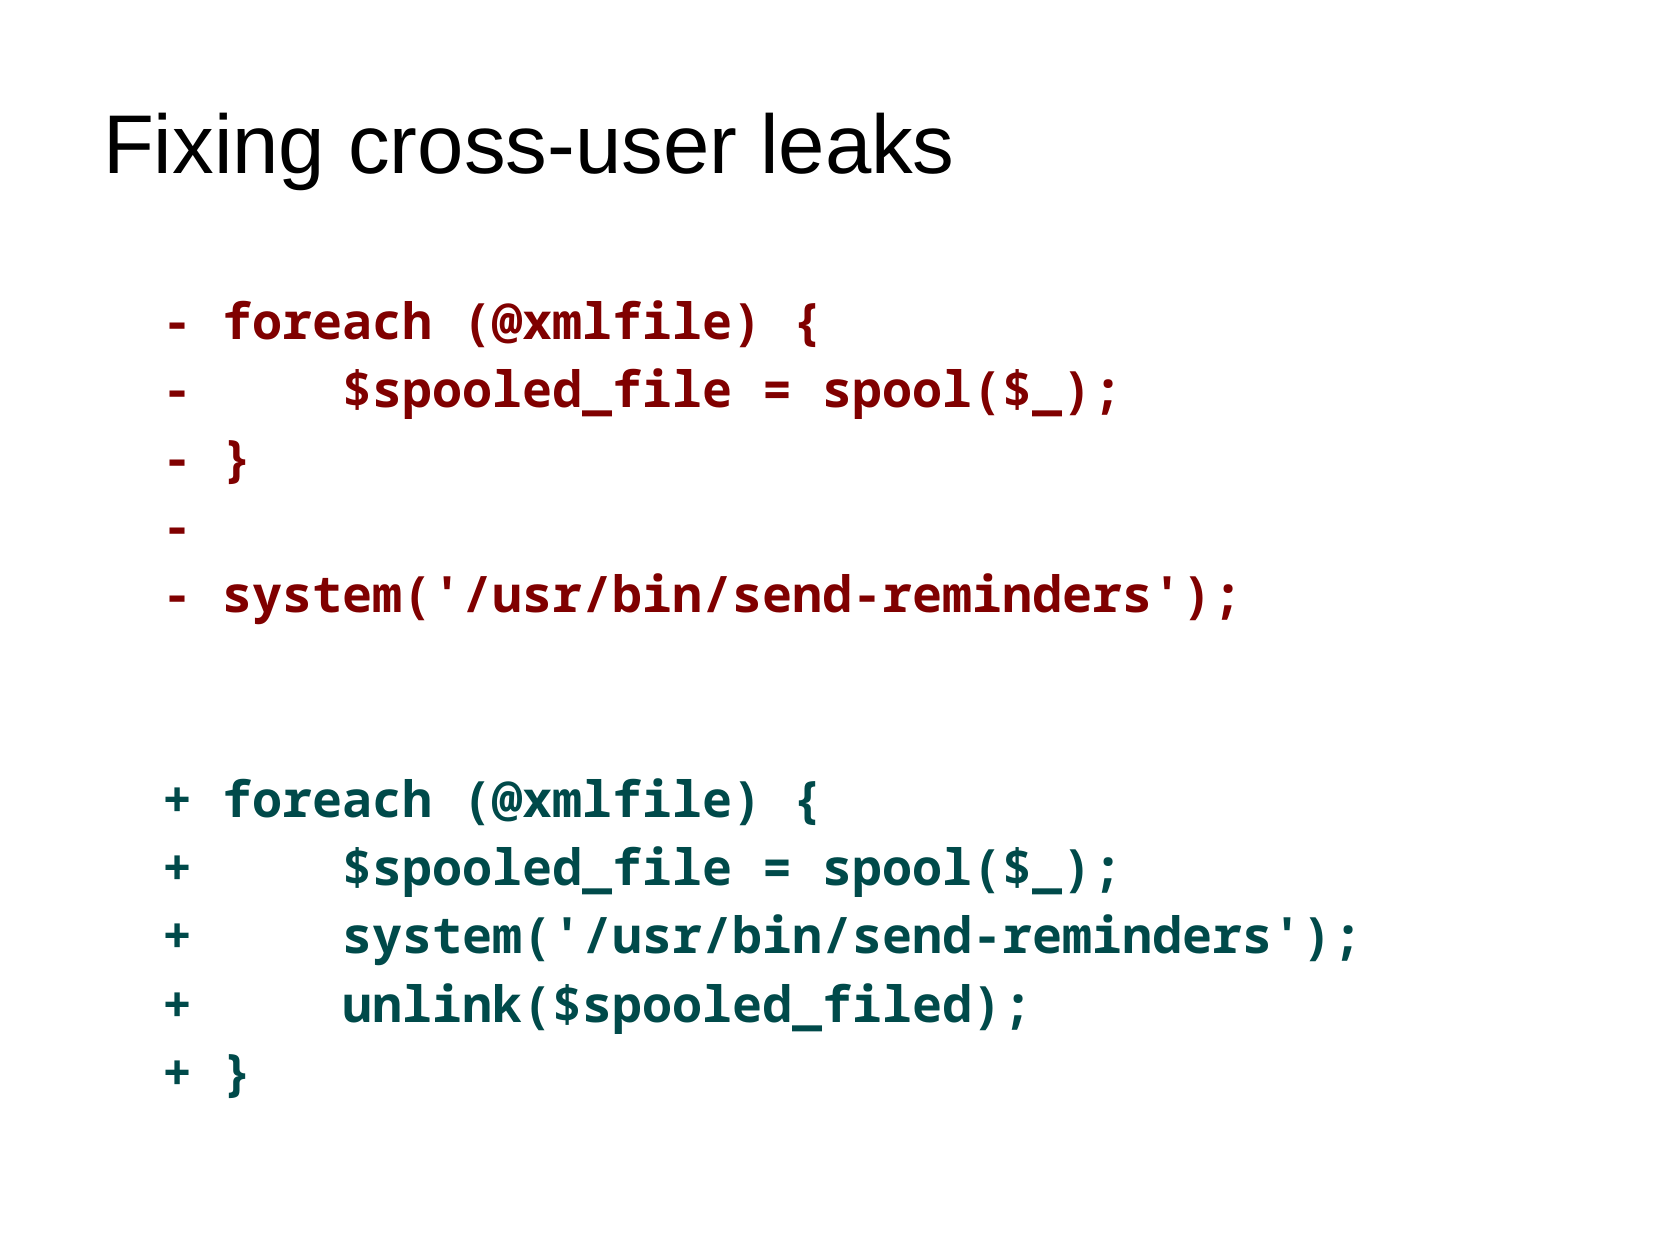

Fixing cross-user leaks
- foreach (@xmlfile) {
- $spooled_file = spool($_);
- }
-
- system('/usr/bin/send-reminders');
+ foreach (@xmlfile) {
+ $spooled_file = spool($_);
+ system('/usr/bin/send-reminders');
+ unlink($spooled_filed);
+ }